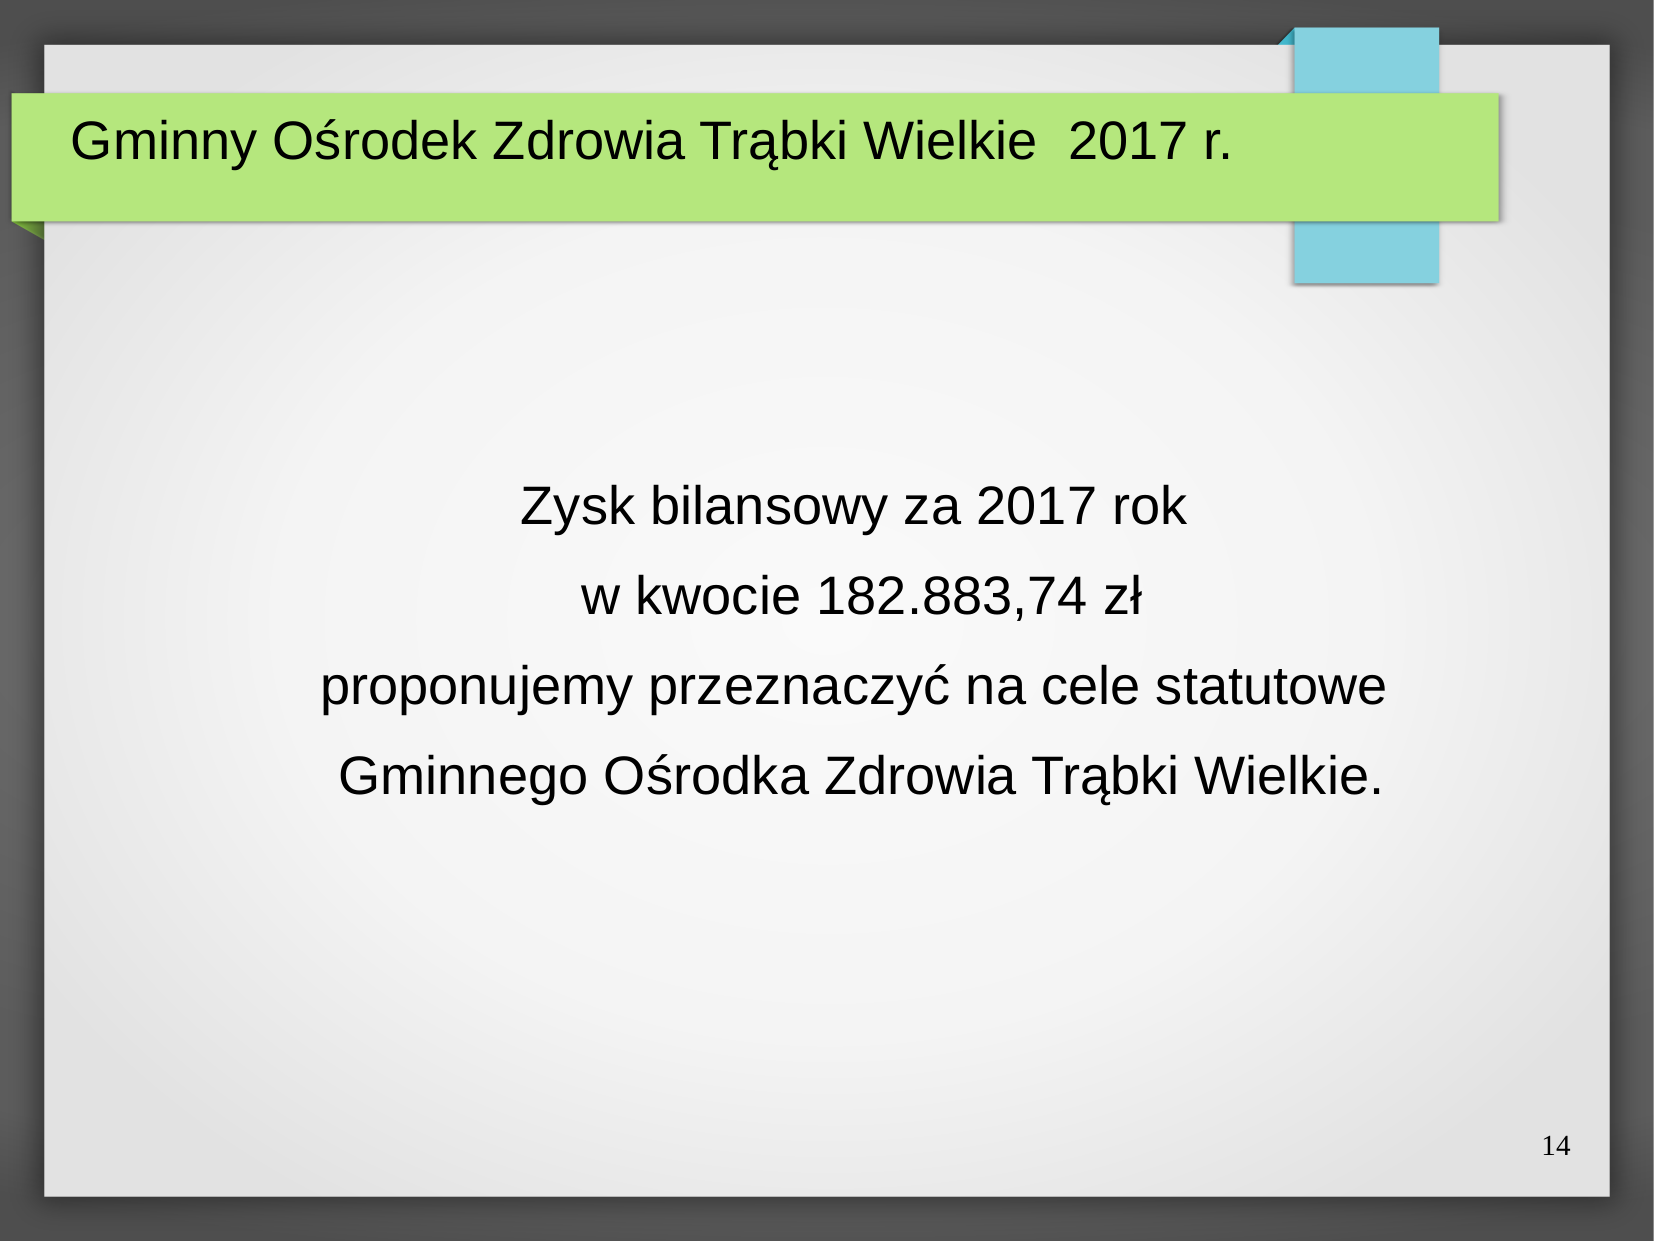

# Gminny Ośrodek Zdrowia Trąbki Wielkie 2017 r.
Zysk bilansowy za 2017 rok
 w kwocie 182.883,74 zł
proponujemy przeznaczyć na cele statutowe
Gminnego Ośrodka Zdrowia Trąbki Wielkie.
14